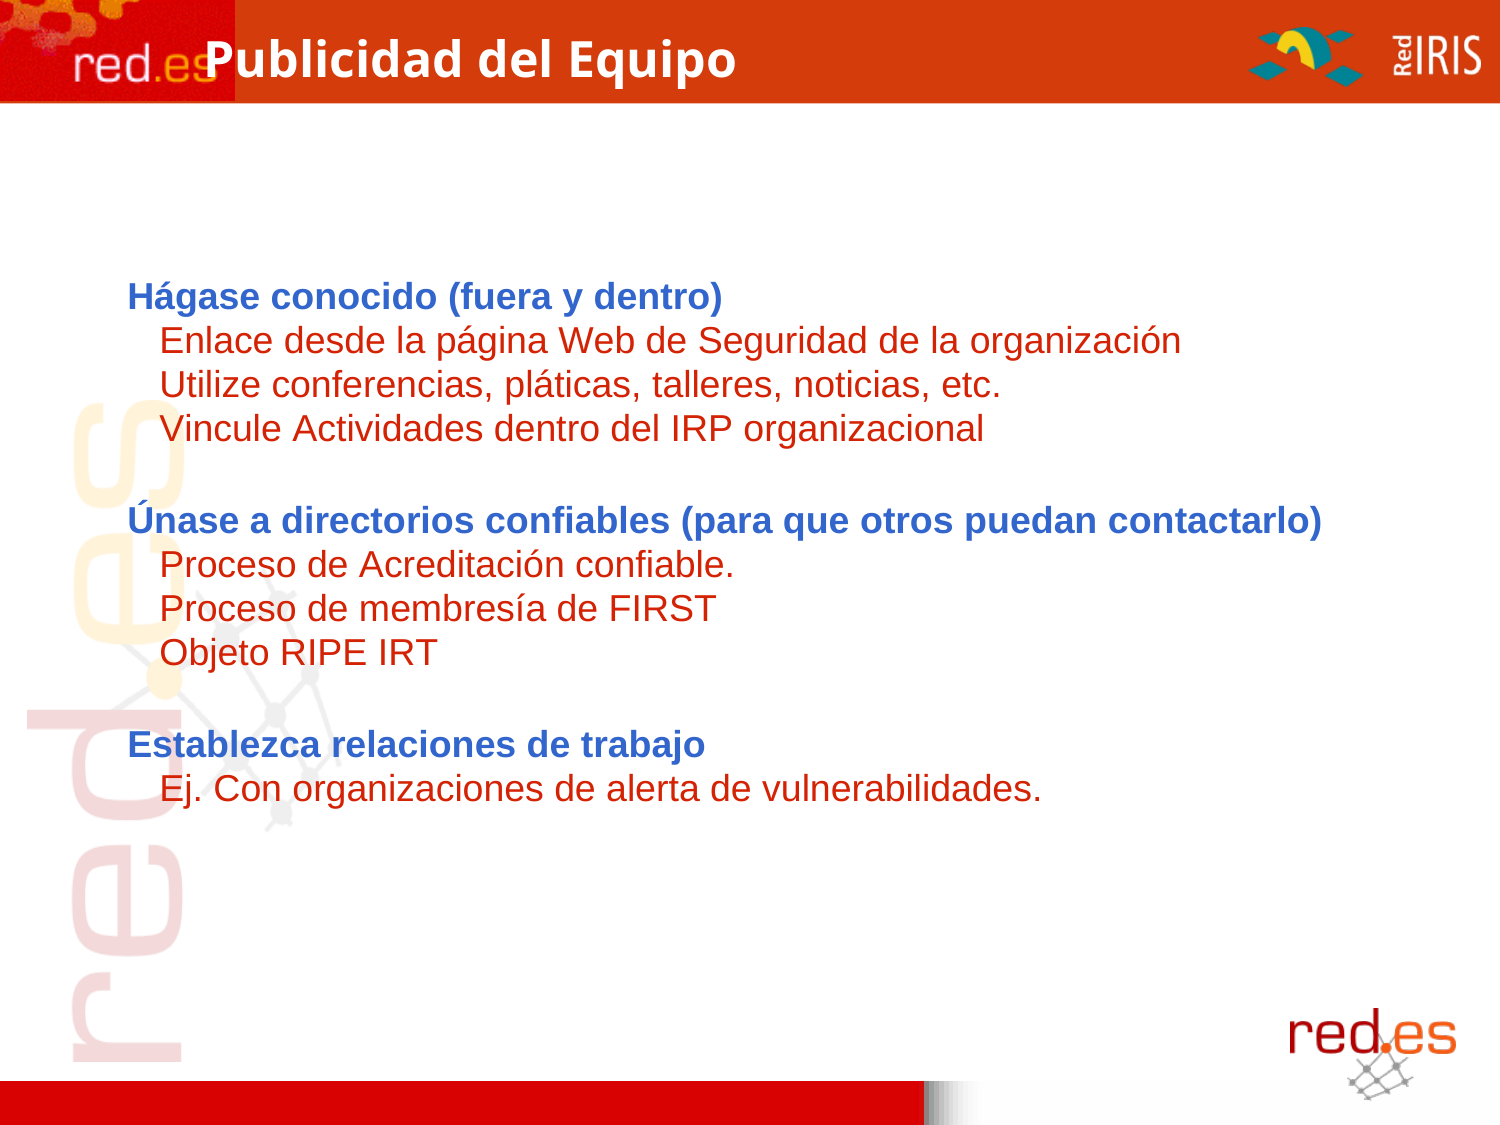

# Publicidad del Equipo
Hágase conocido (fuera y dentro)
Enlace desde la página Web de Seguridad de la organización
Utilize conferencias, pláticas, talleres, noticias, etc.
Vincule Actividades dentro del IRP organizacional
Únase a directorios confiables (para que otros puedan contactarlo)
Proceso de Acreditación confiable.
Proceso de membresía de FIRST
Objeto RIPE IRT
Establezca relaciones de trabajo
Ej. Con organizaciones de alerta de vulnerabilidades.